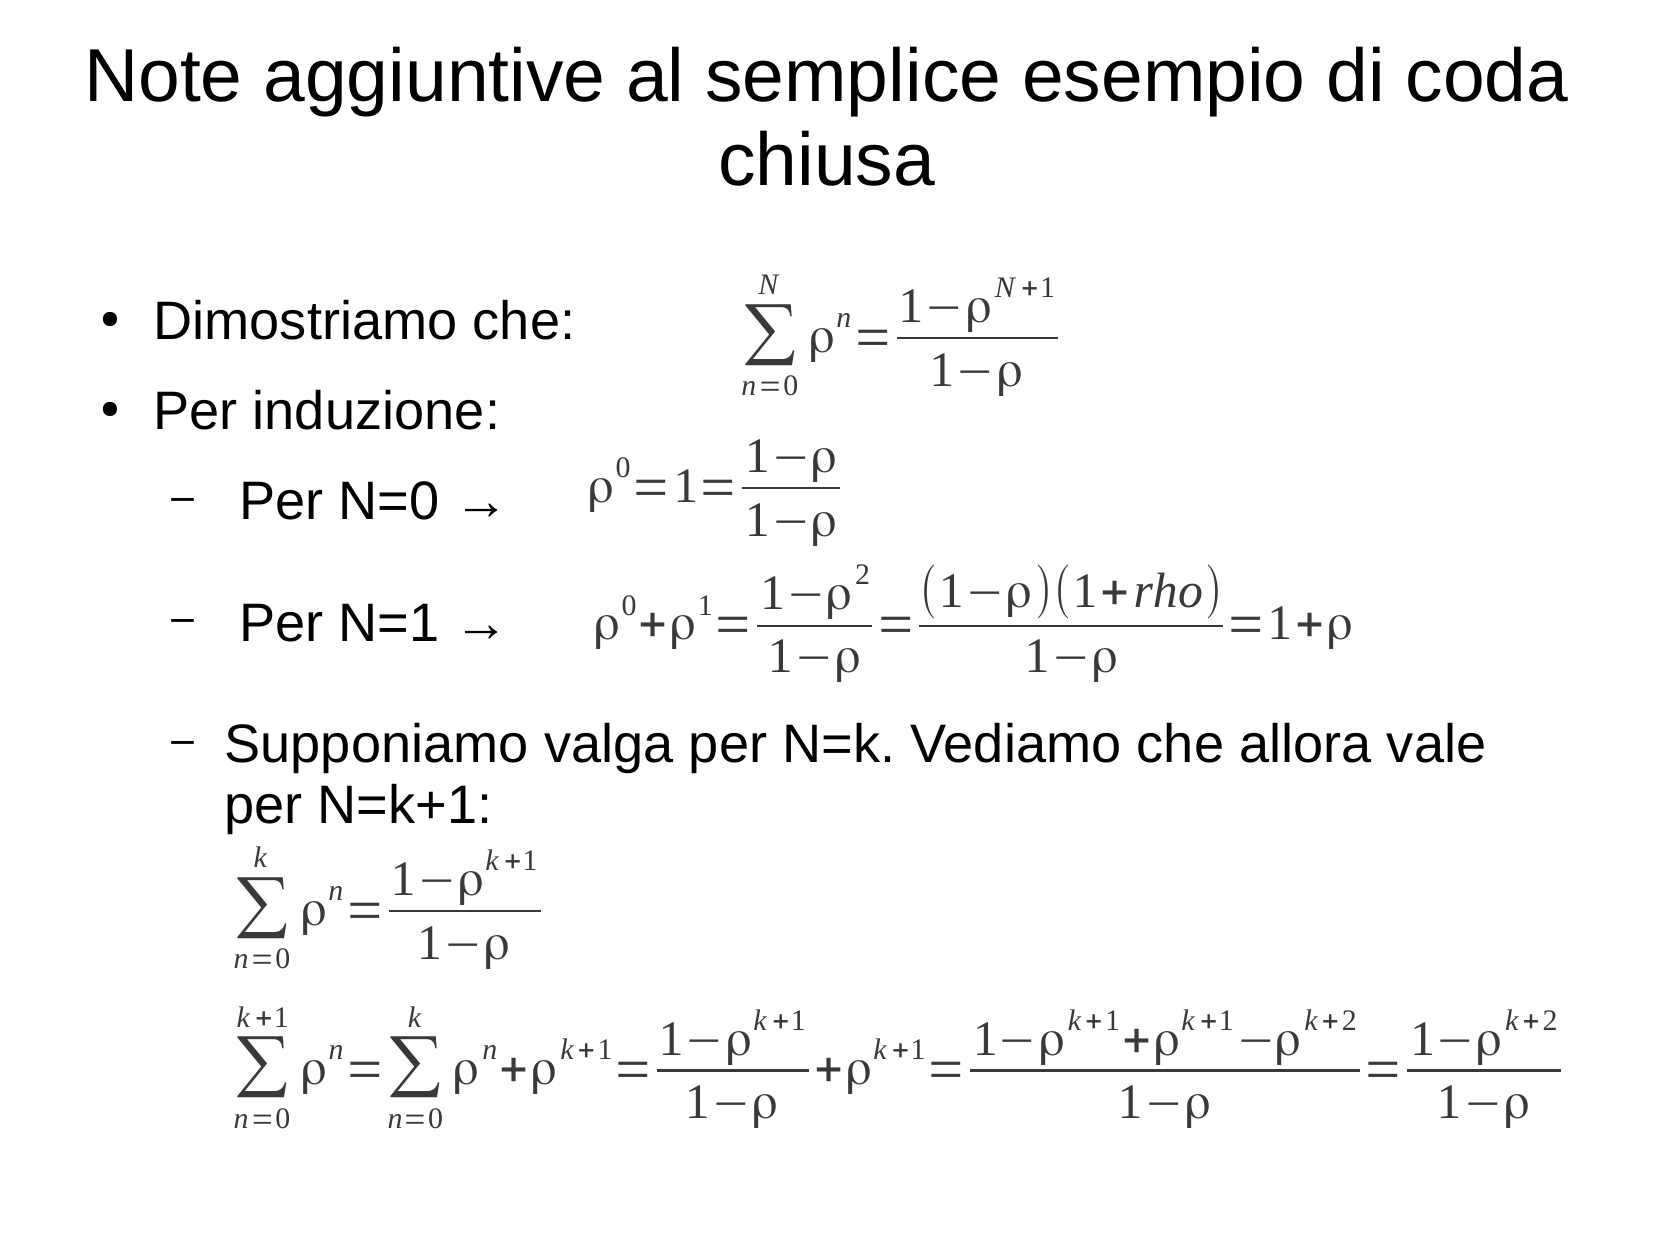

# Note aggiuntive al semplice esempio di coda chiusa
Dimostriamo che:
Per induzione:
 Per N=0 →
 Per N=1 →
Supponiamo valga per N=k. Vediamo che allora vale per N=k+1: